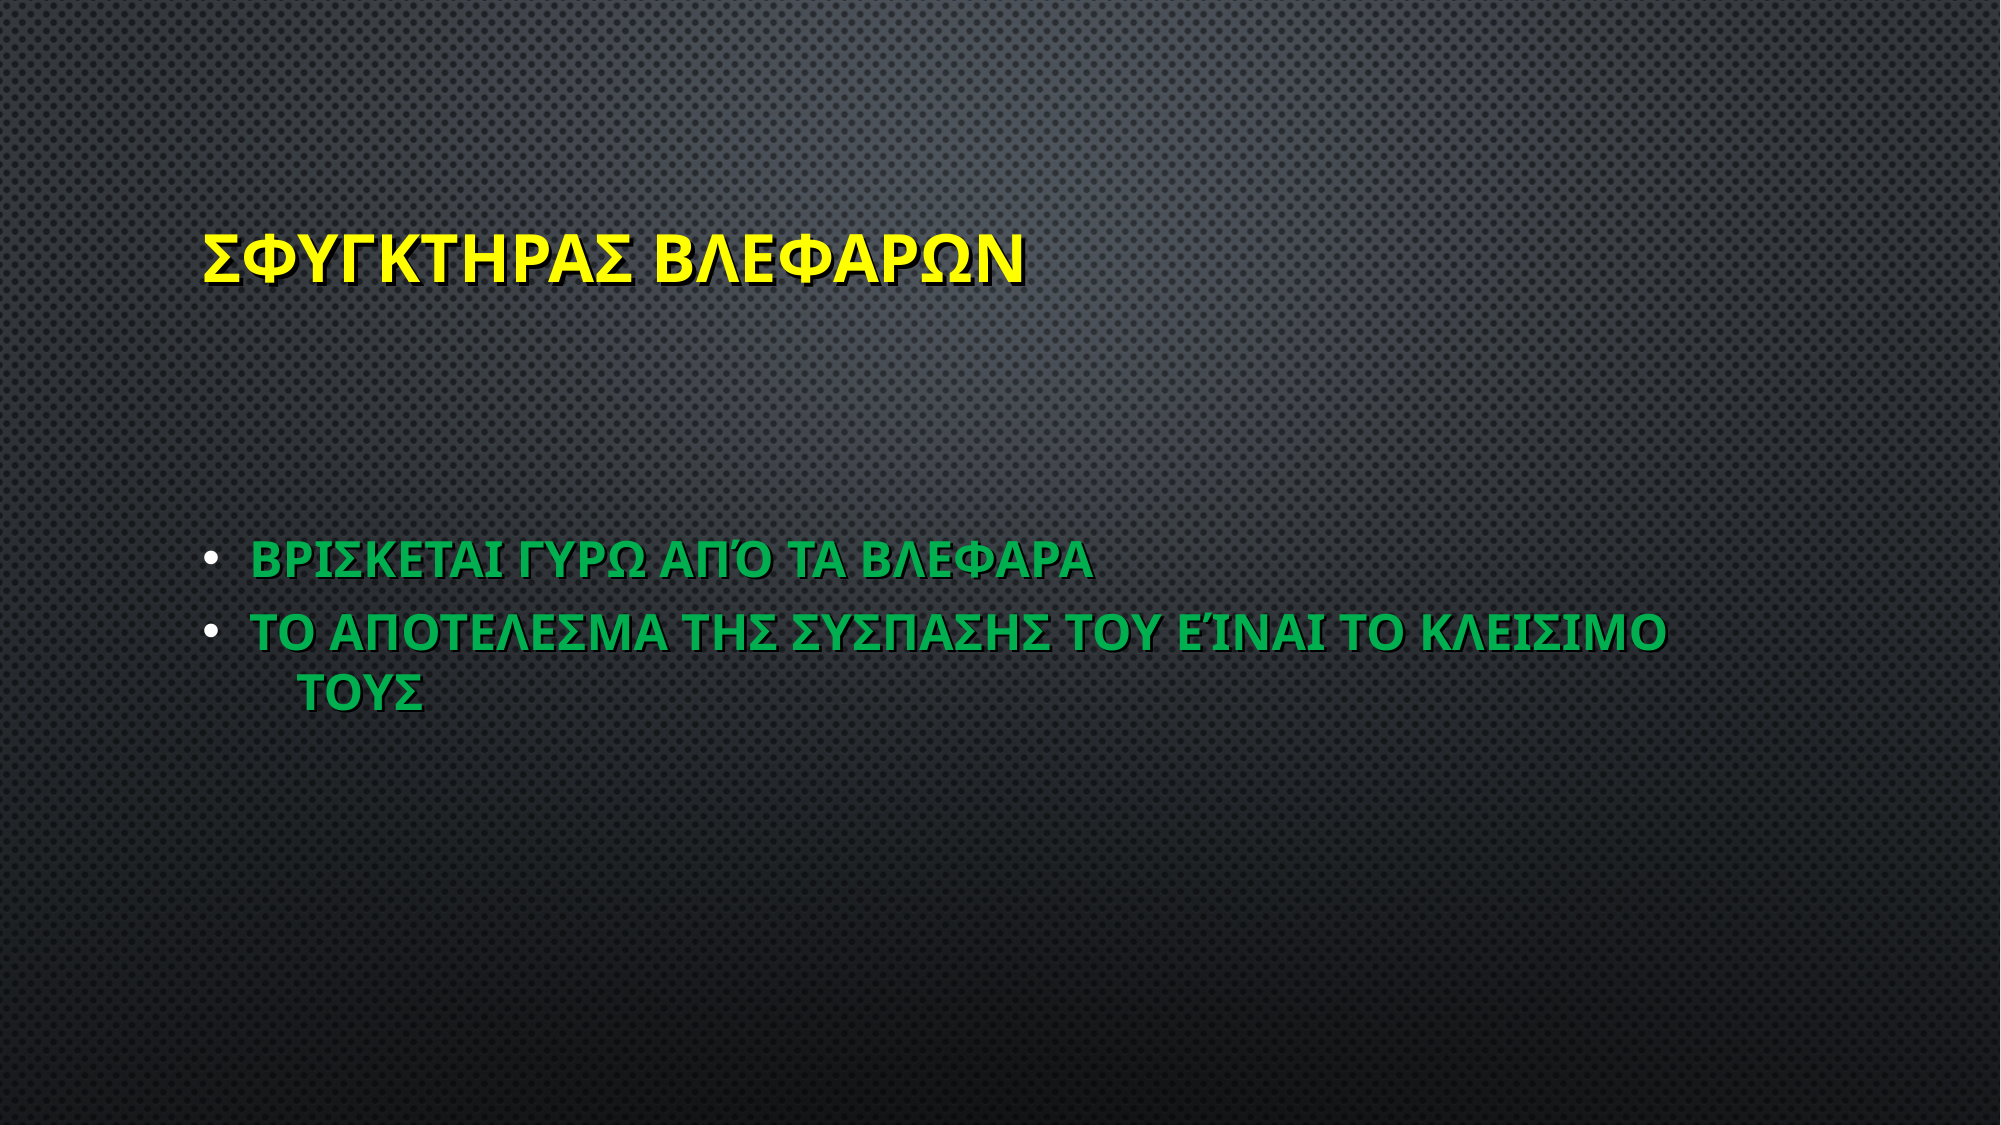

# ΣΦΥΓΚΤΗΡΑΣ ΒΛΕΦΑΡΩΝ
ΒΡΙΣΚΕΤΑΙ ΓΥΡΩ ΑΠΌ ΤΑ ΒΛΕΦΑΡΑ
ΤΟ ΑΠΟΤΕΛΕΣΜΑ ΤΗΣ ΣΥΣΠΑΣΗΣ ΤΟΥ ΕΊΝΑΙ ΤΟ ΚΛΕΙΣΙΜΟ ΤΟΥΣ